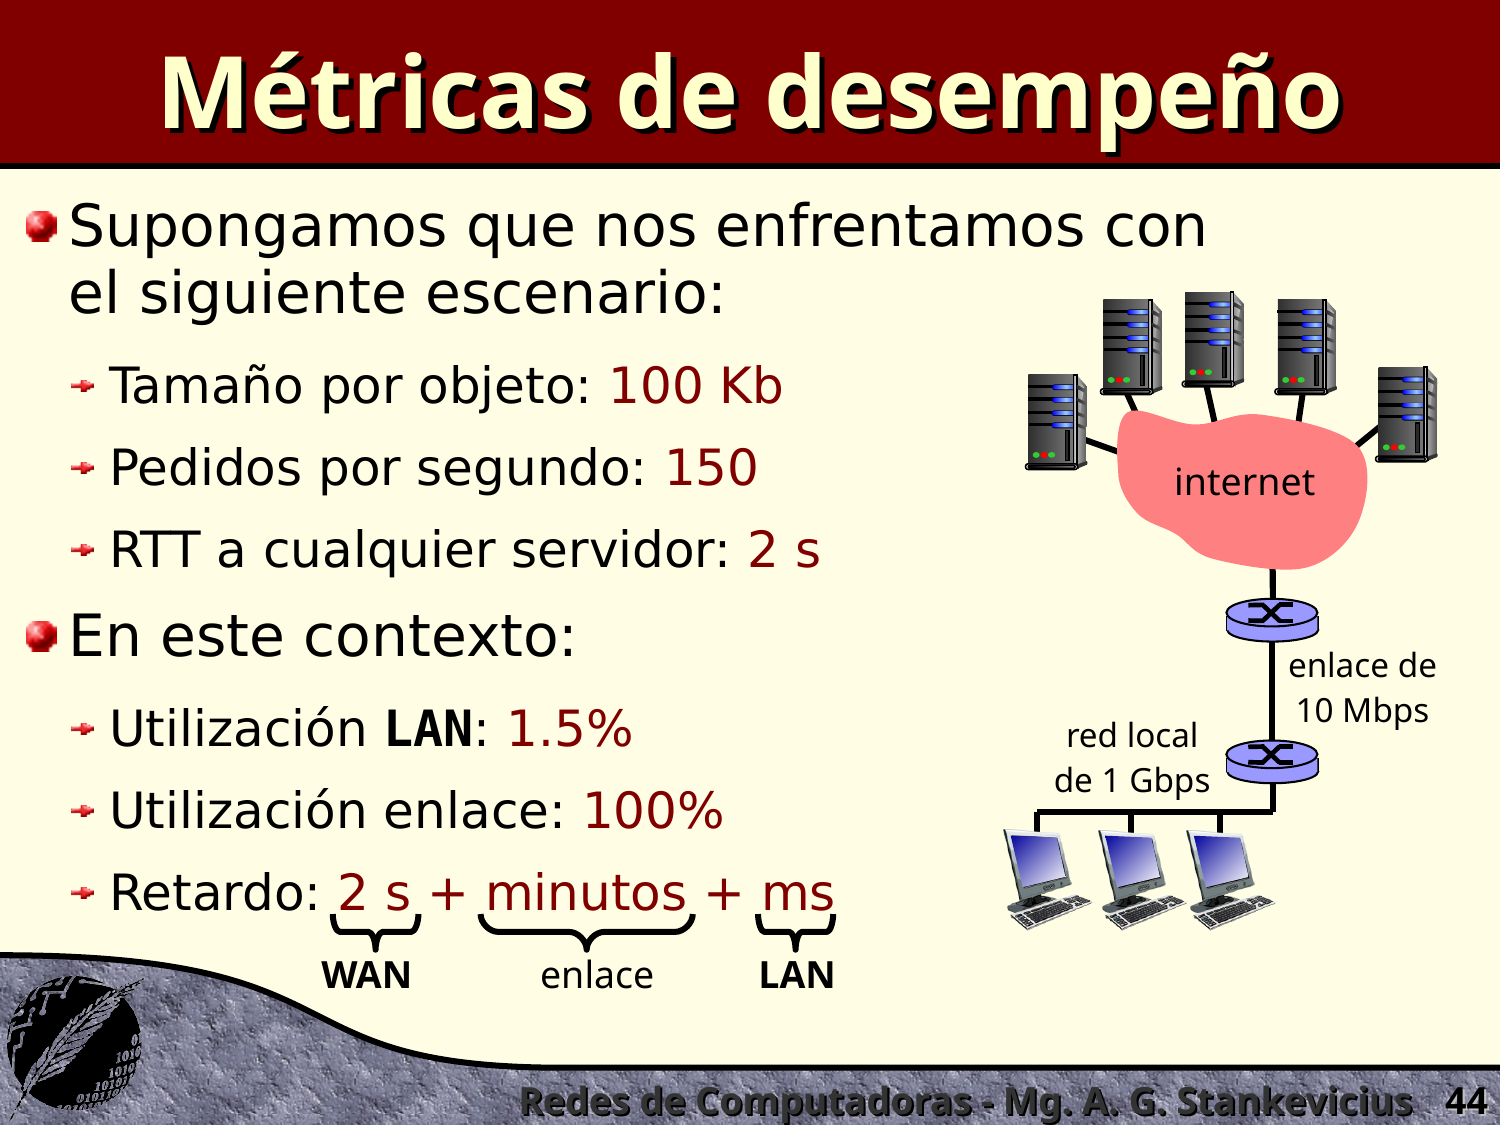

# Métricas de desempeño
Supongamos que nos enfrentamos con
el siguiente escenario:
Tamaño por objeto: 100 Kb
Pedidos por segundo: 150
RTT a cualquier servidor: 2 s
En este contexto:
Utilización LAN: 1.5%
Utilización enlace: 100%
Retardo: 2 s + minutos + ms
internet
enlace de
10 Mbps
red local
de 1 Gbps
WAN
enlace
LAN
44